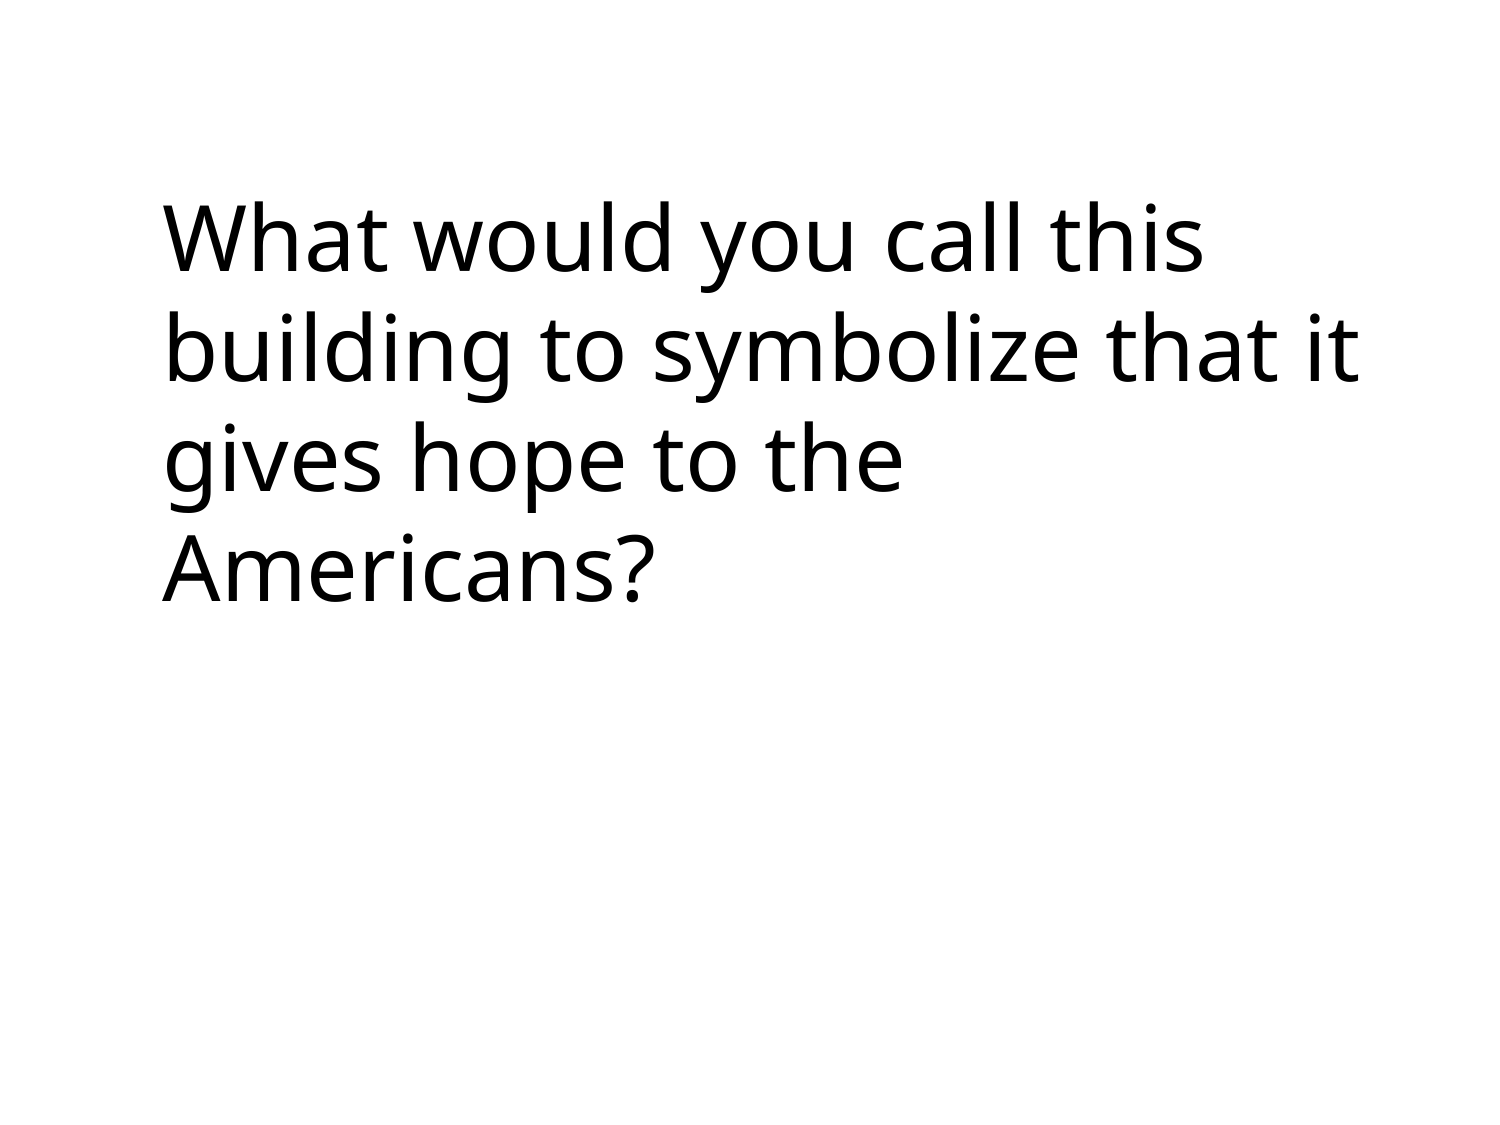

What would you call this building to symbolize that it gives hope to the Americans?